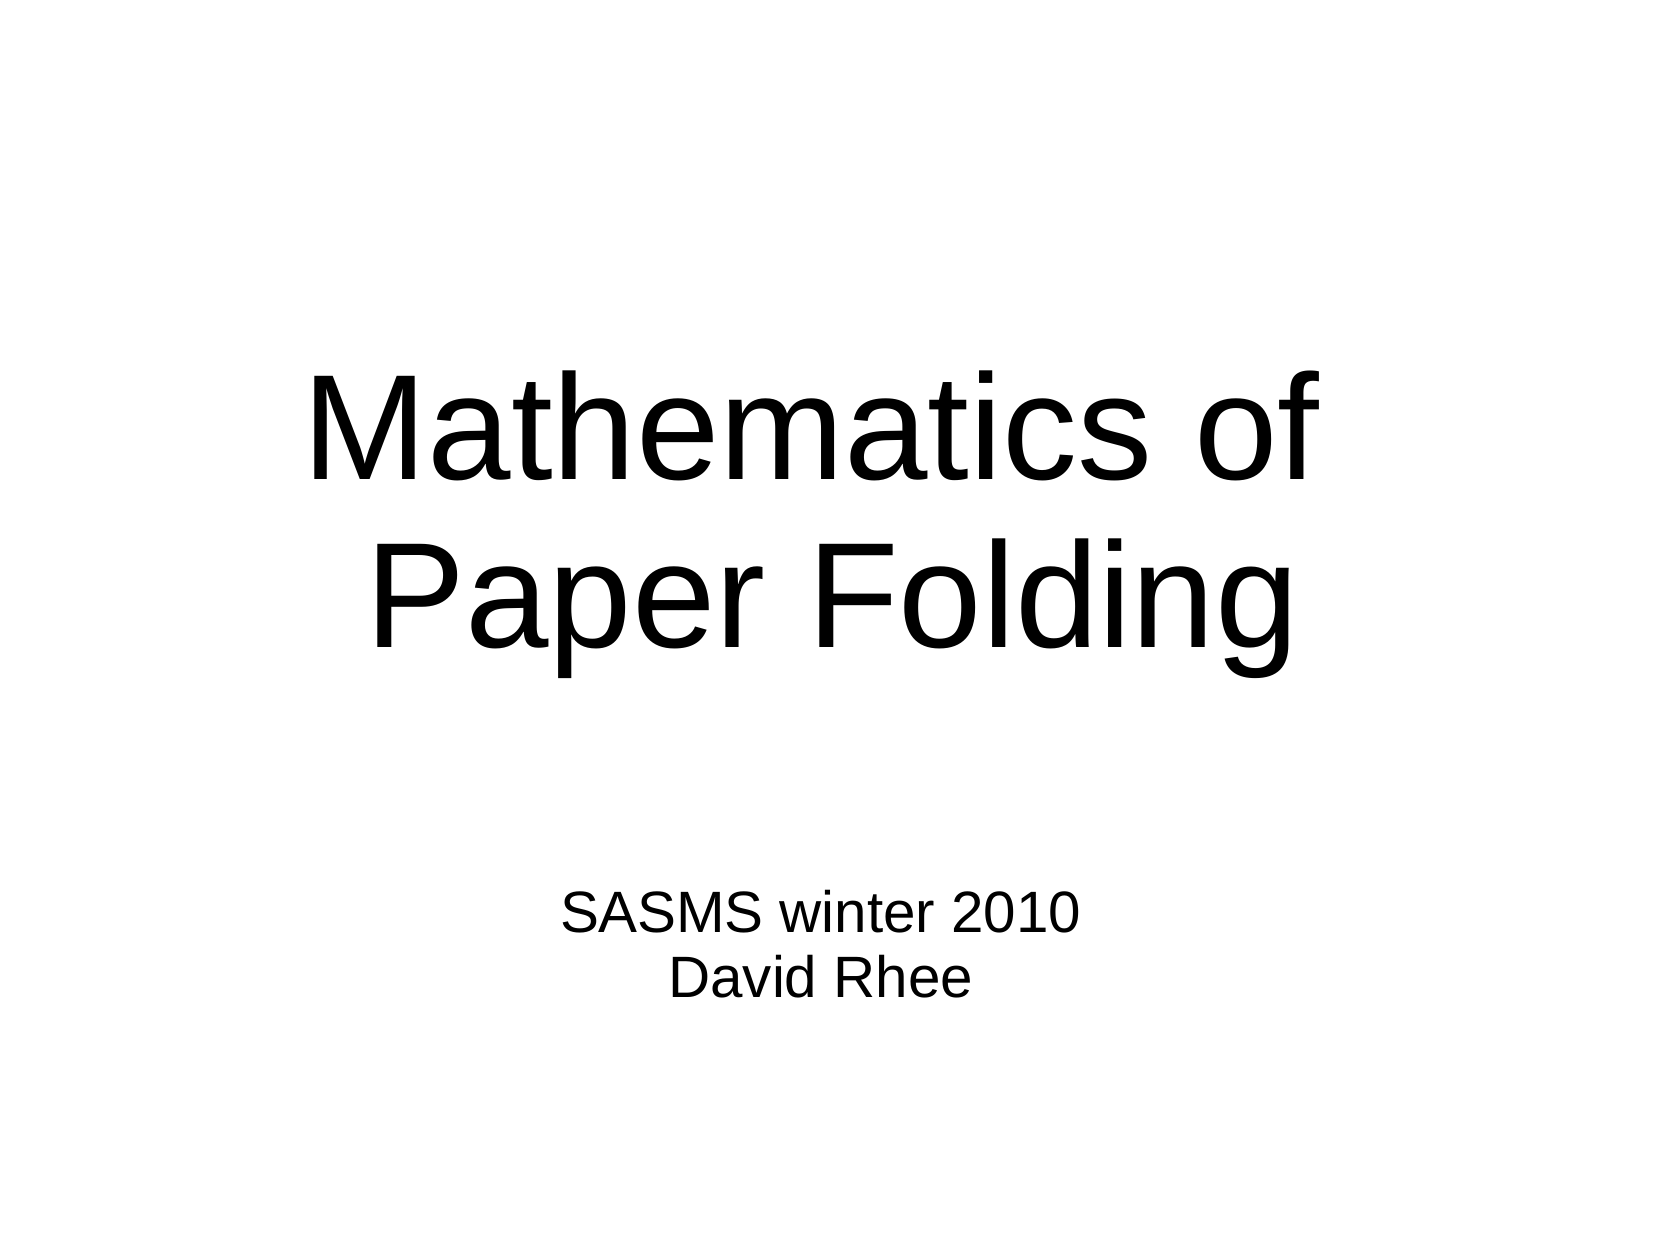

# Mathematics of Paper Folding
SASMS winter 2010
David Rhee